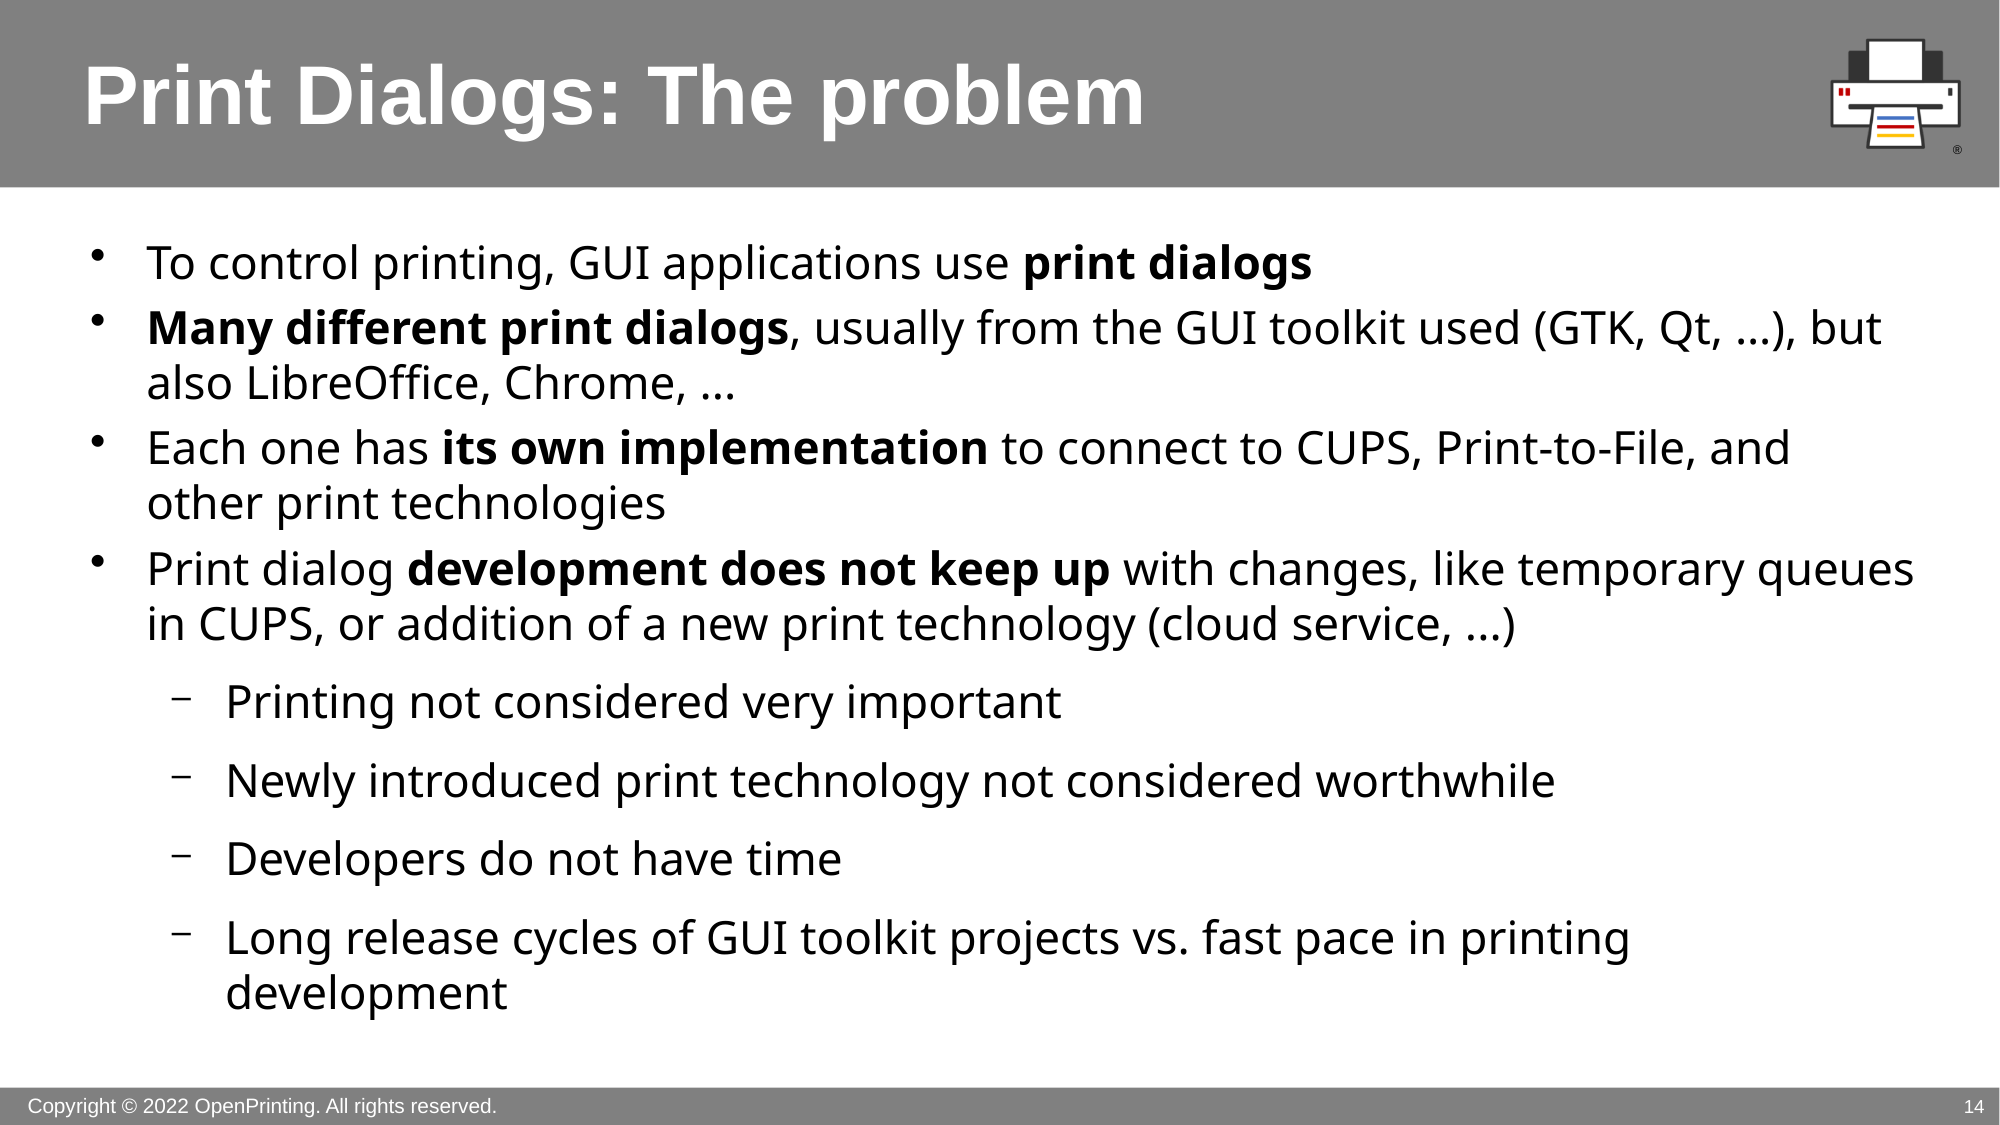

Print Dialogs: The problem
# To control printing, GUI applications use print dialogs
Many different print dialogs, usually from the GUI toolkit used (GTK, Qt, …), but also LibreOffice, Chrome, ...
Each one has its own implementation to connect to CUPS, Print-to-File, and other print technologies
Print dialog development does not keep up with changes, like temporary queues in CUPS, or addition of a new print technology (cloud service, ...)
Printing not considered very important
Newly introduced print technology not considered worthwhile
Developers do not have time
Long release cycles of GUI toolkit projects vs. fast pace in printing development